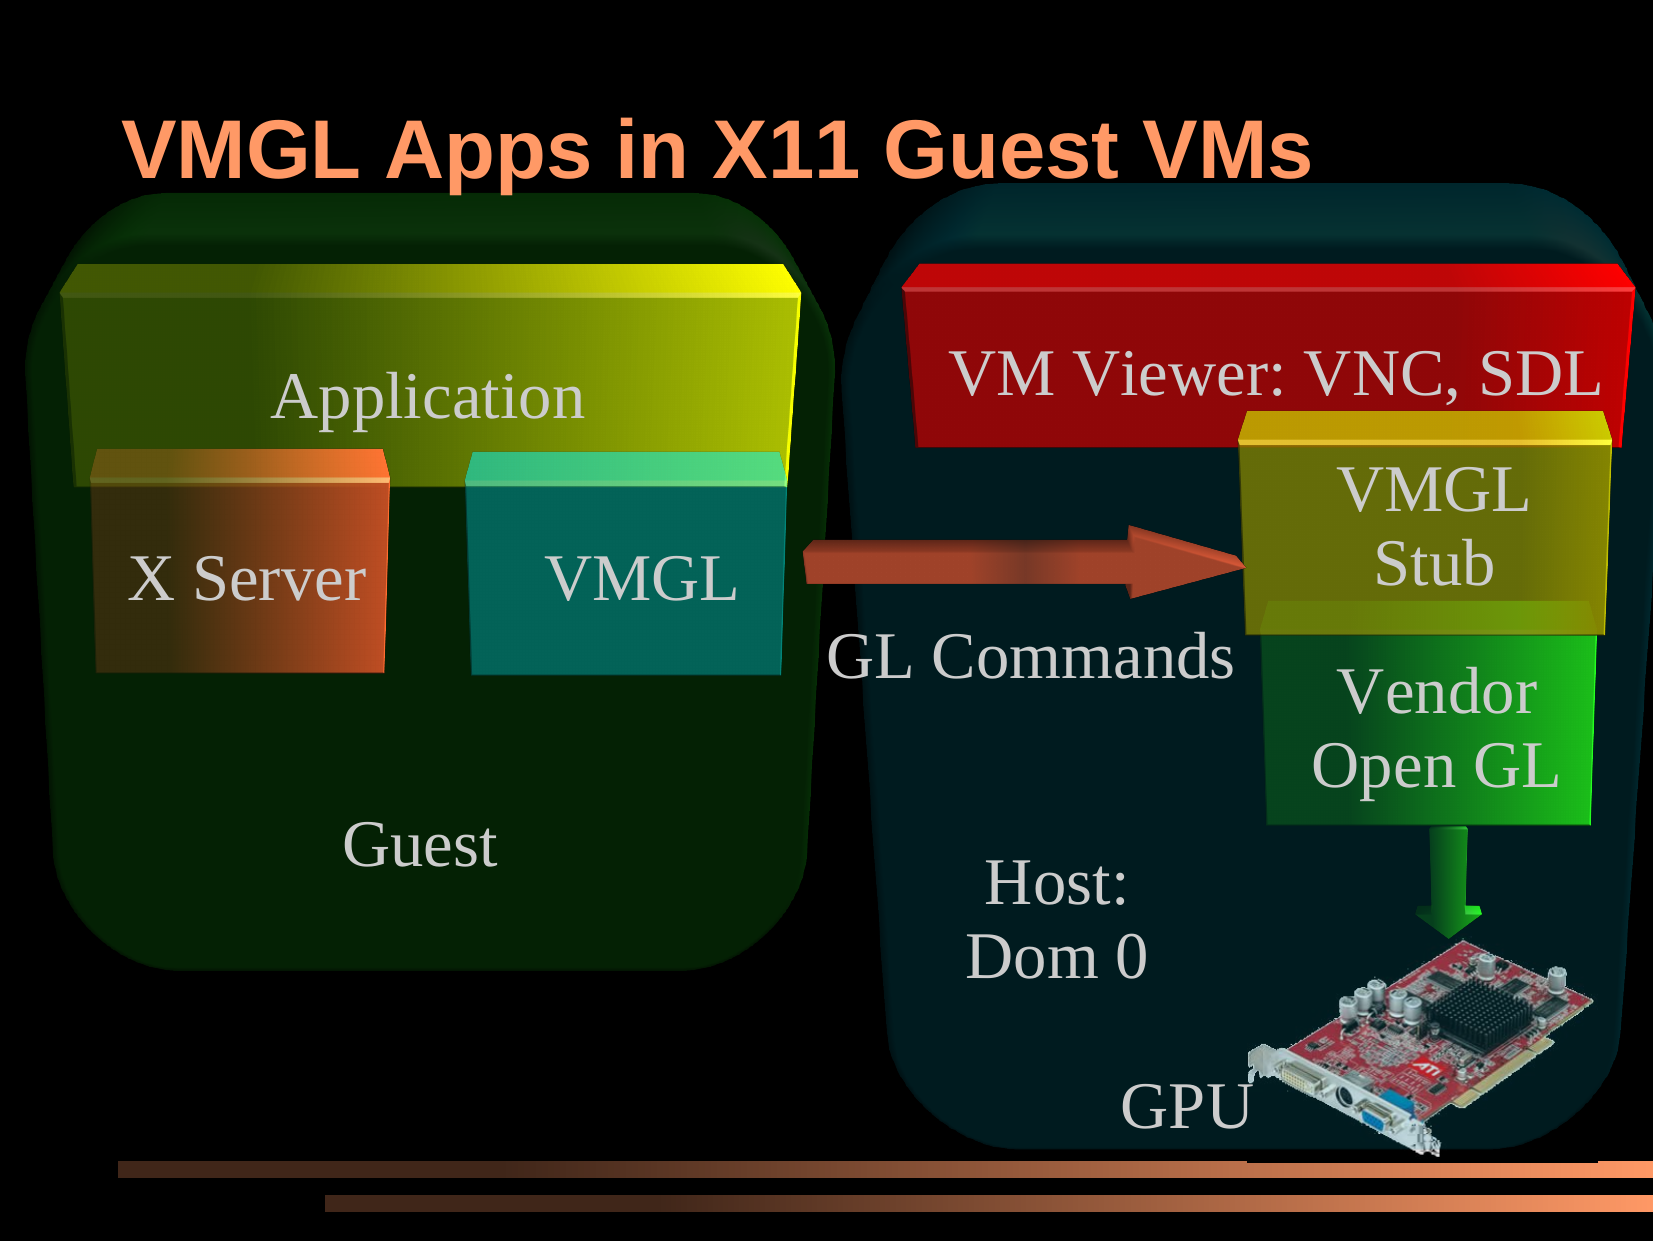

# VMGL Apps in X11 Guest VMs
VM Viewer: VNC, SDL
Application
 VMGL Stub
VMGL
GL Commands
X Server
Vendor
Open GL
Guest
Host:
Dom 0
GPU